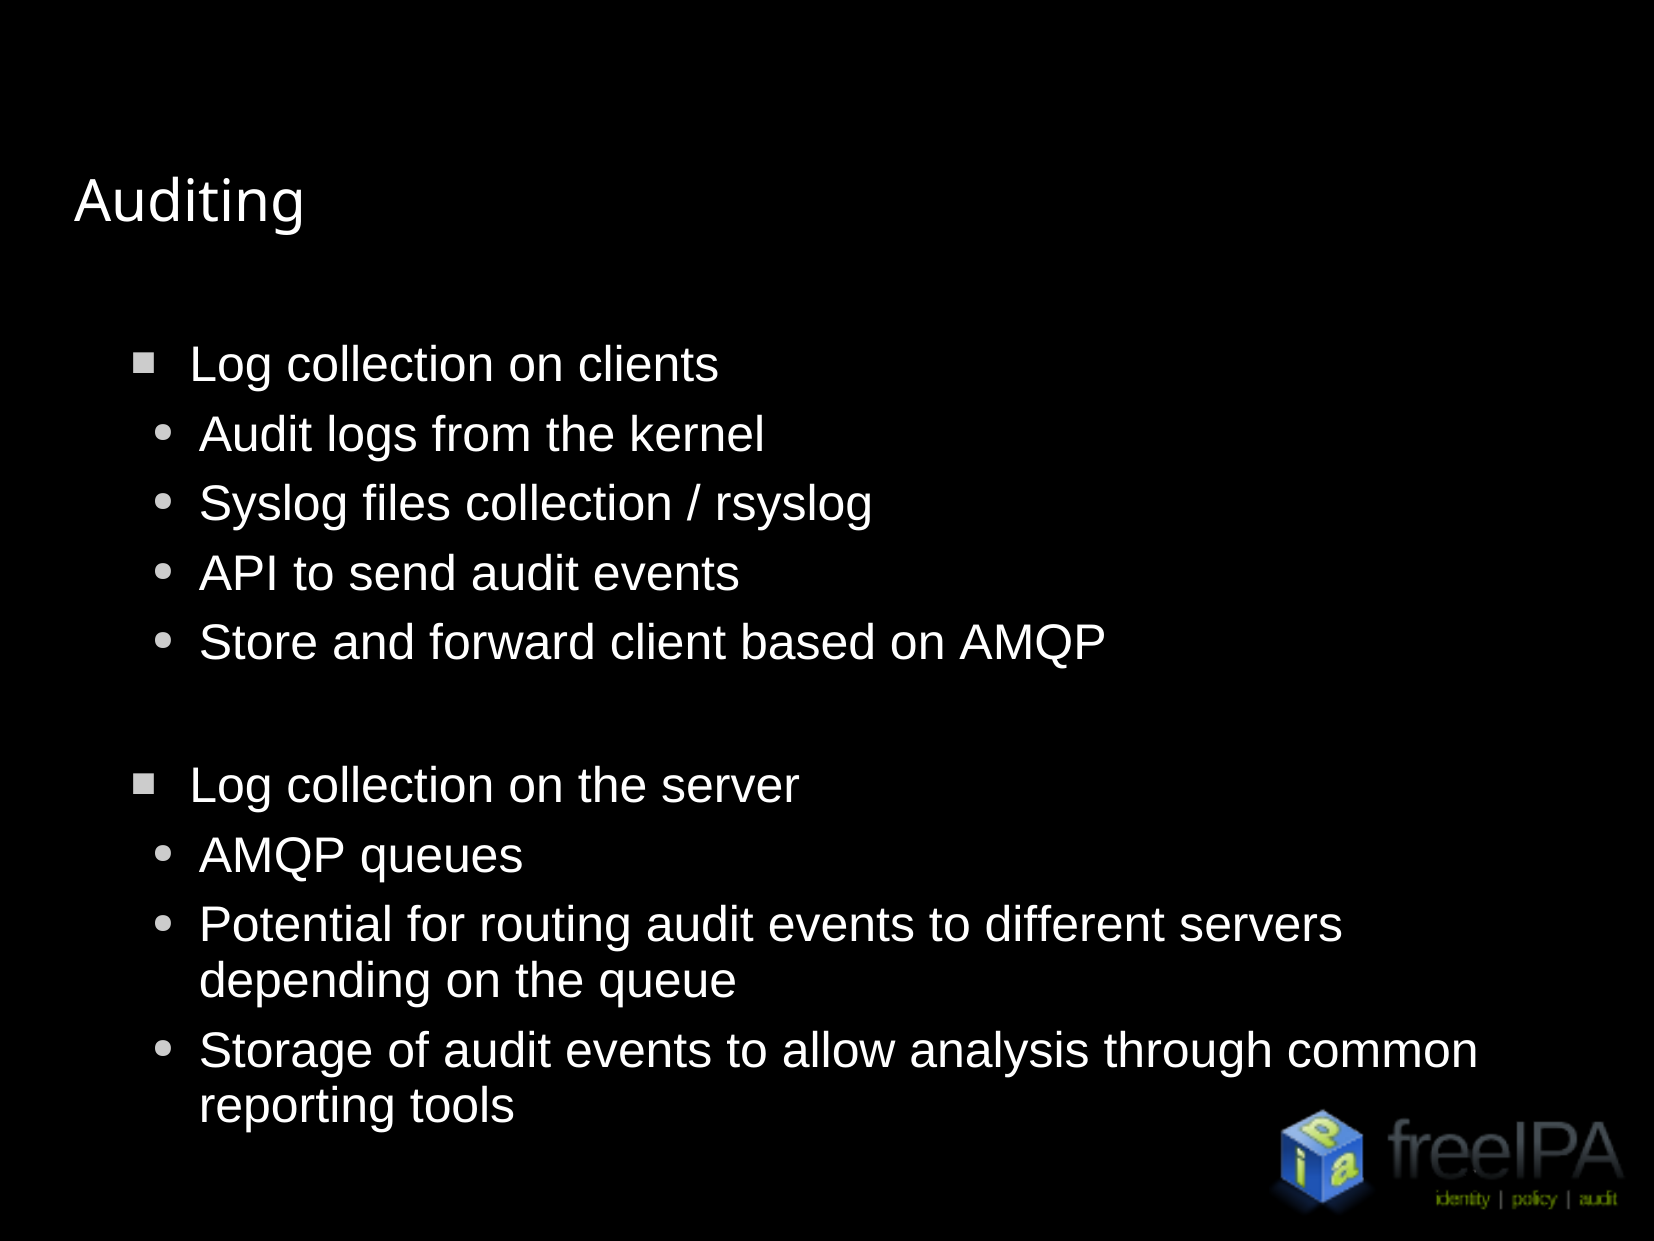

# Auditing
Log collection on clients
Audit logs from the kernel
Syslog files collection / rsyslog
API to send audit events
Store and forward client based on AMQP
Log collection on the server
AMQP queues
Potential for routing audit events to different servers depending on the queue
Storage of audit events to allow analysis through common reporting tools